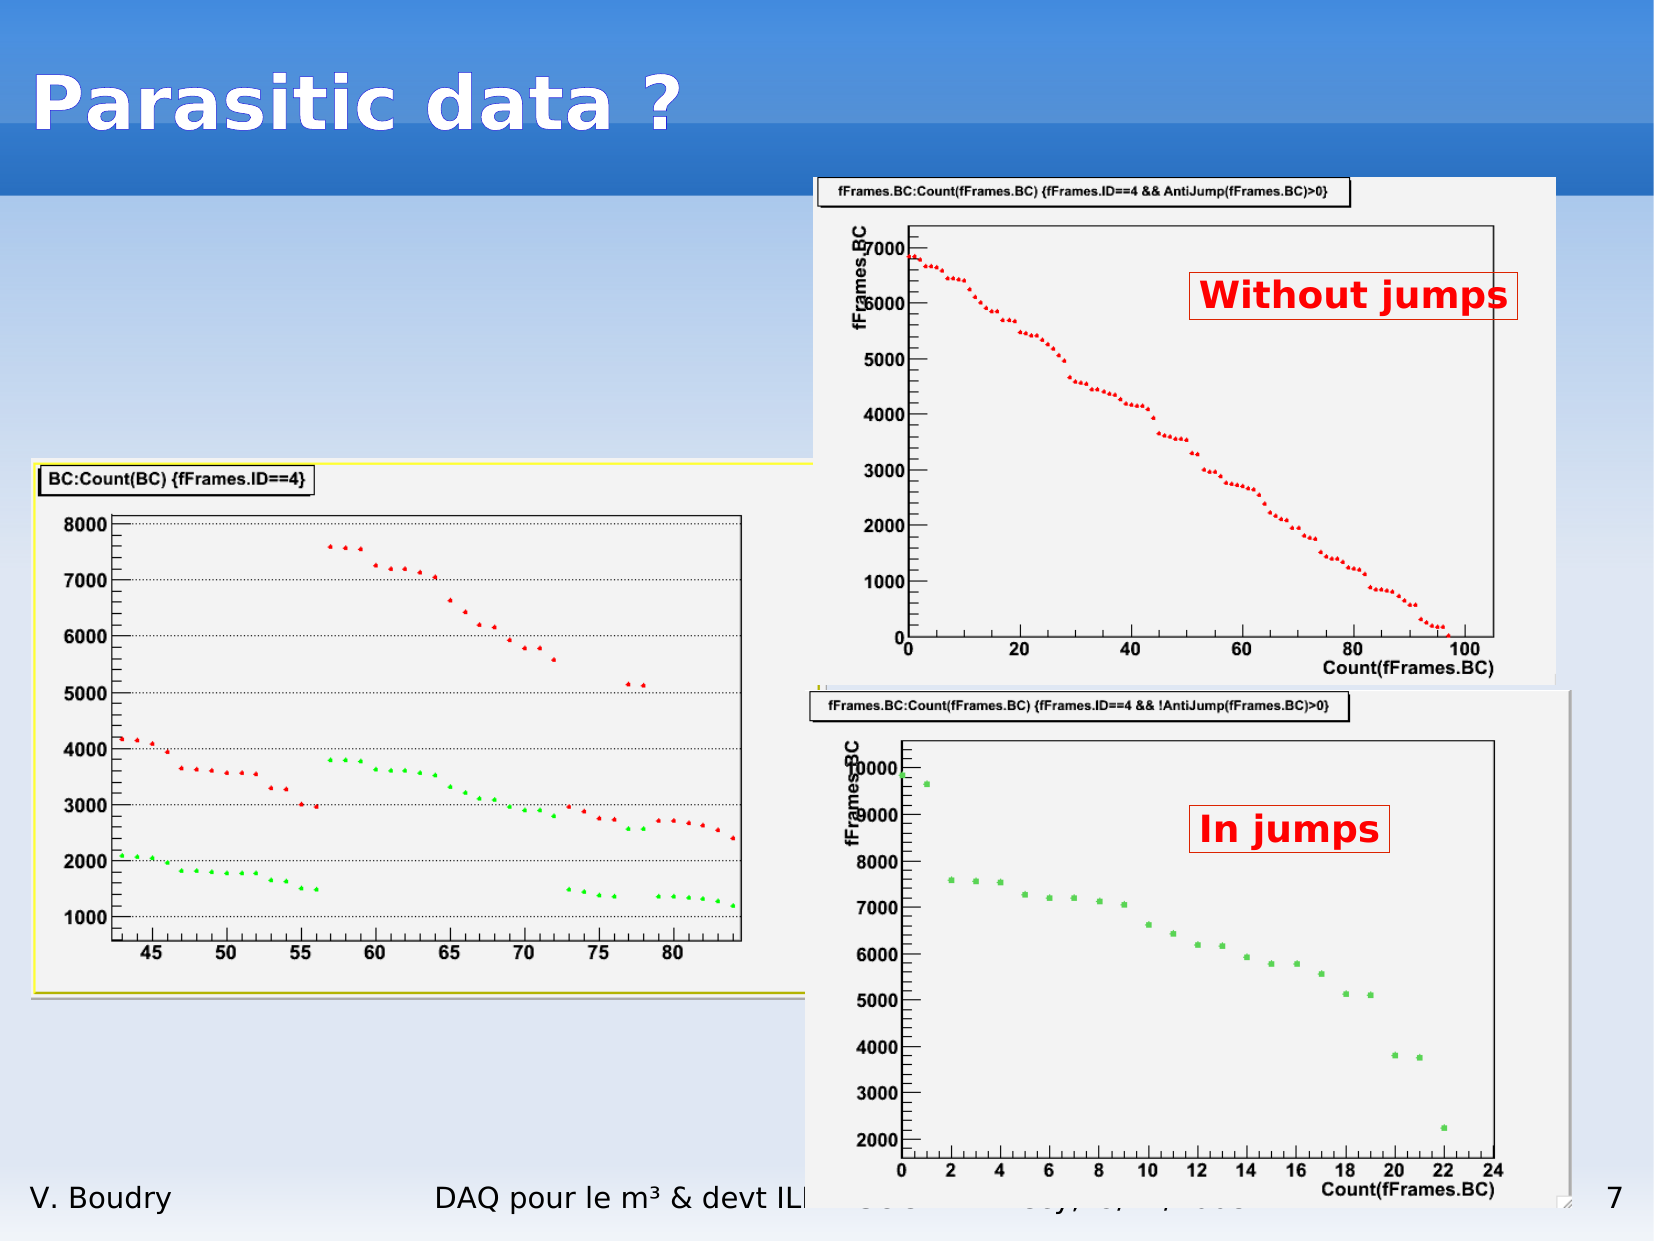

# Parasitic data ?
Without jumps
In jumps
DAQ pour le m³ & devt ILD – SOCLE Annecy, 9/12/2008
7